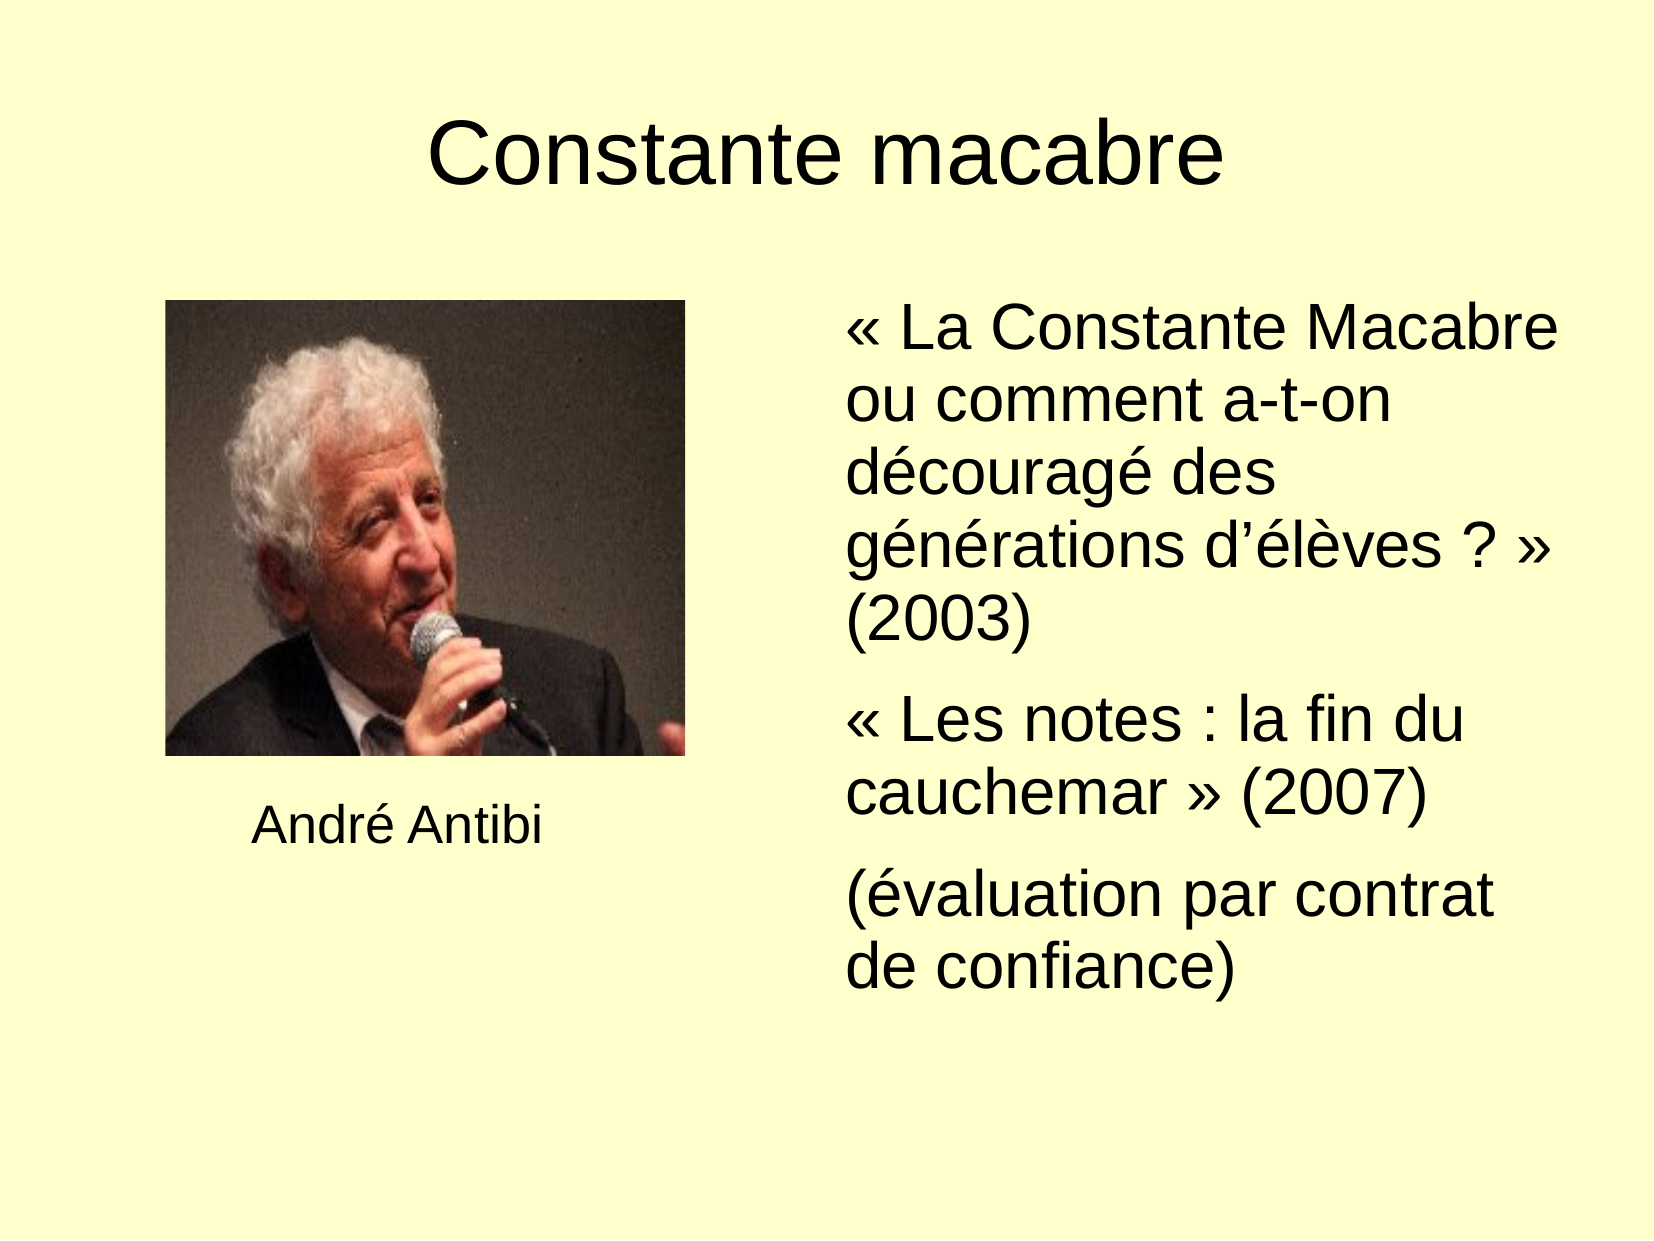

# Constante macabre
« La Constante Macabre ou comment a-t-on découragé des générations d’élèves ? » (2003)
« Les notes : la fin du cauchemar » (2007)
(évaluation par contrat de confiance)
André Antibi